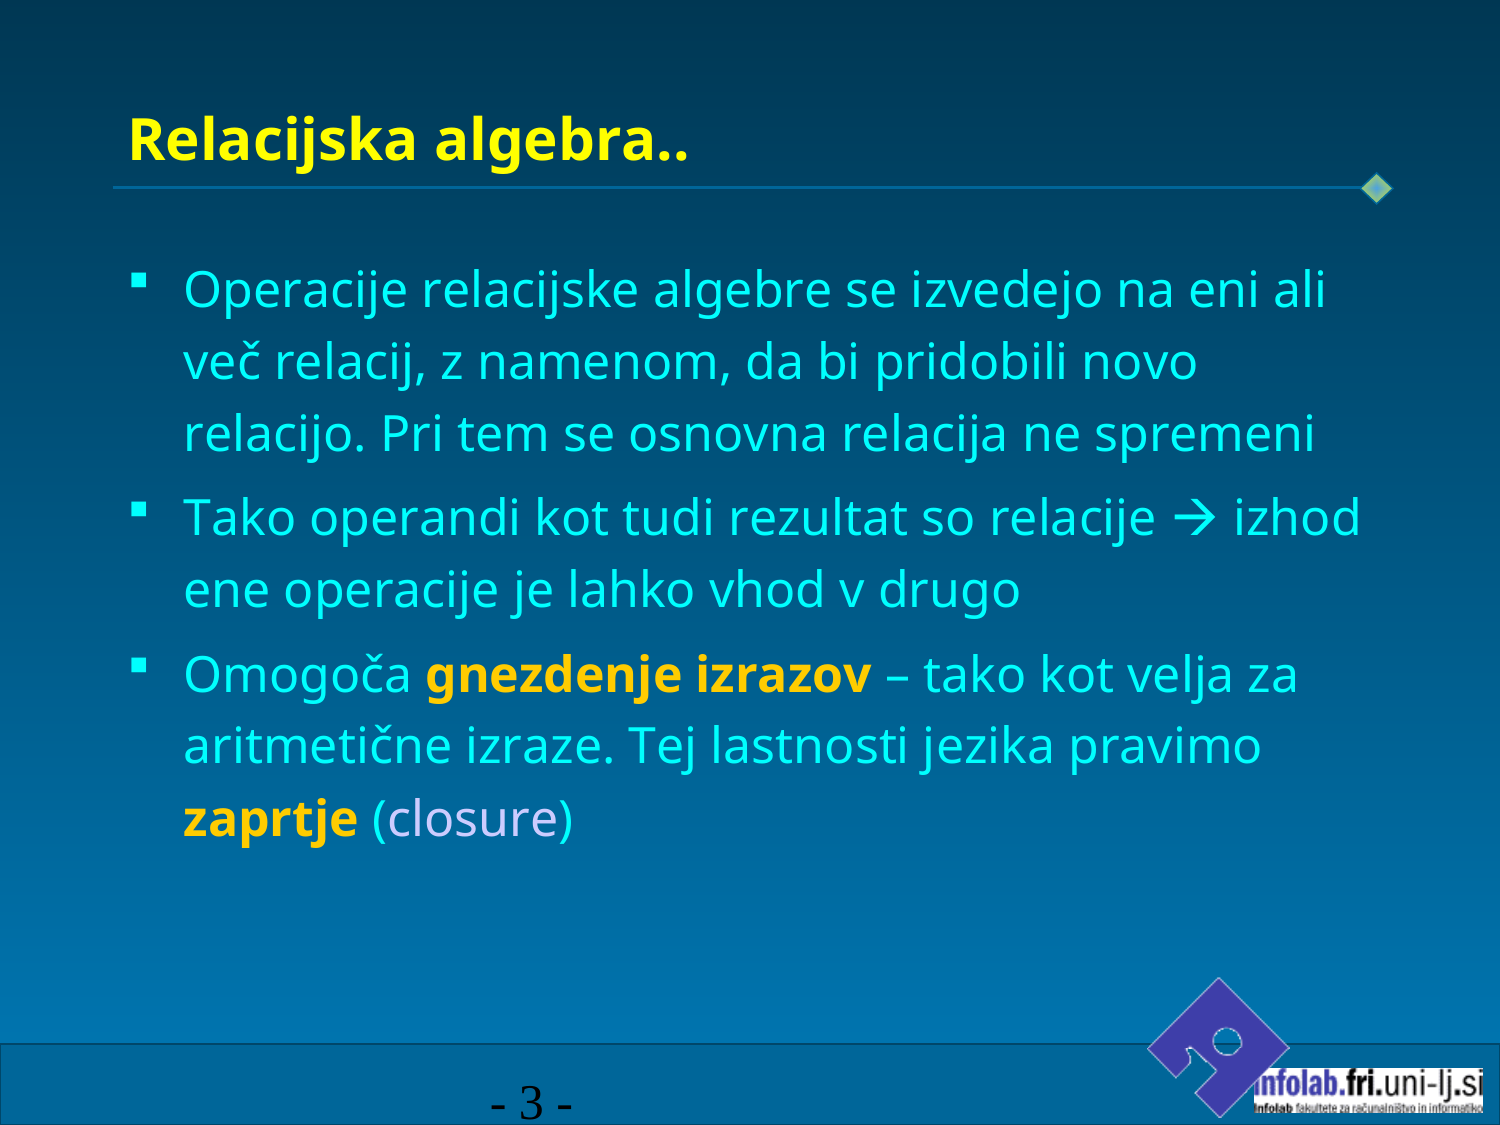

# Relacijska algebra..
Operacije relacijske algebre se izvedejo na eni ali več relacij, z namenom, da bi pridobili novo relacijo. Pri tem se osnovna relacija ne spremeni
Tako operandi kot tudi rezultat so relacije  izhod ene operacije je lahko vhod v drugo
Omogoča gnezdenje izrazov – tako kot velja za aritmetične izraze. Tej lastnosti jezika pravimo zaprtje (closure)